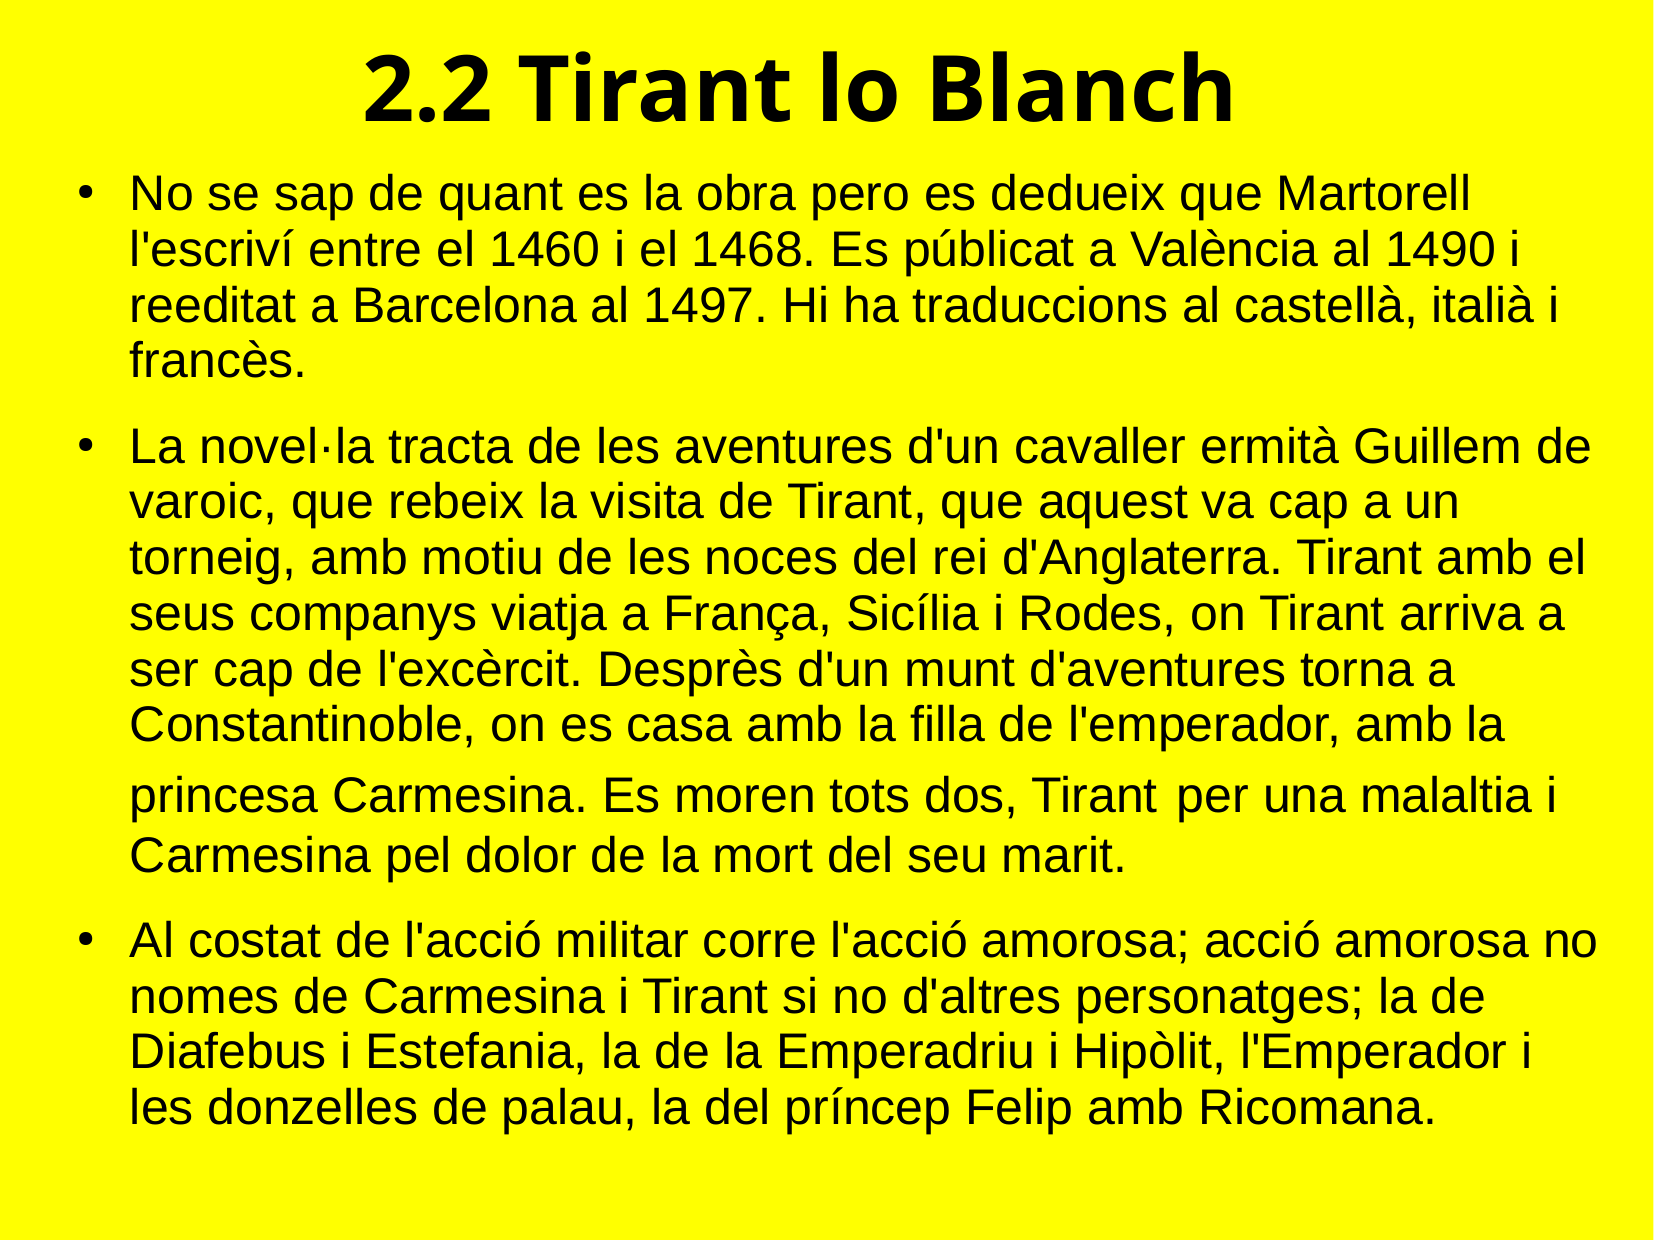

# 2.2 Tirant lo Blanch
No se sap de quant es la obra pero es dedueix que Martorell l'escriví entre el 1460 i el 1468. Es públicat a València al 1490 i reeditat a Barcelona al 1497. Hi ha traduccions al castellà, italià i francès.
La novel·la tracta de les aventures d'un cavaller ermità Guillem de varoic, que rebeix la visita de Tirant, que aquest va cap a un torneig, amb motiu de les noces del rei d'Anglaterra. Tirant amb el seus companys viatja a França, Sicília i Rodes, on Tirant arriva a ser cap de l'excèrcit. Desprès d'un munt d'aventures torna a Constantinoble, on es casa amb la filla de l'emperador, amb la princesa Carmesina. Es moren tots dos, Tirant per una malaltia i Carmesina pel dolor de la mort del seu marit.
Al costat de l'acció militar corre l'acció amorosa; acció amorosa no nomes de Carmesina i Tirant si no d'altres personatges; la de Diafebus i Estefania, la de la Emperadriu i Hipòlit, l'Emperador i les donzelles de palau, la del príncep Felip amb Ricomana.